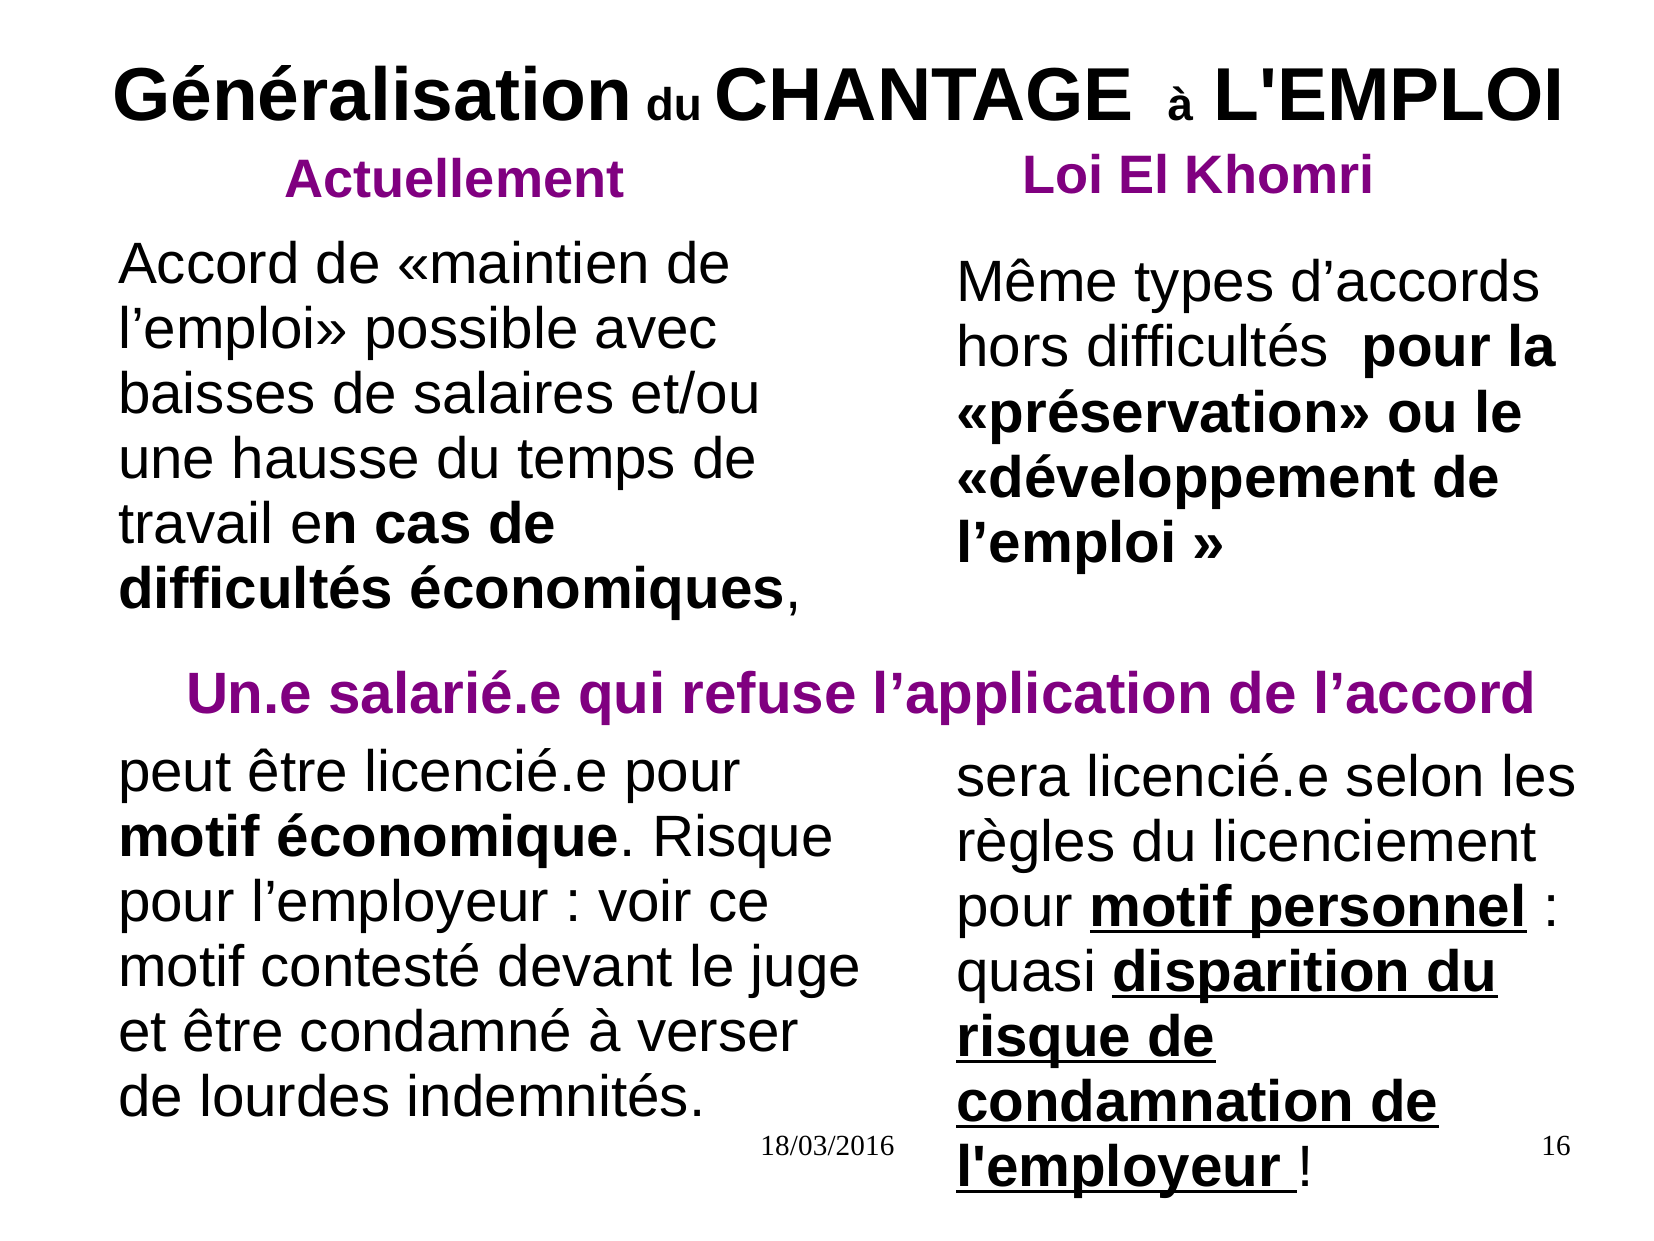

Généralisation du CHANTAGE à L'EMPLOI
Loi El Khomri
Actuellement
# Accord de «maintien de l’emploi» possible avec baisses de salaires et/ou une hausse du temps de travail en cas de difficultés économiques,
Même types d’accords hors difficultés pour la «préservation» ou le «développement de l’emploi »
Un.e salarié.e qui refuse l’application de l’accord
peut être licencié.e pour motif économique. Risque pour l’employeur : voir ce motif contesté devant le juge et être condamné à verser de lourdes indemnités.
sera licencié.e selon les règles du licenciement pour motif personnel : quasi disparition du risque de condamnation de l'employeur !
18/03/2016
16